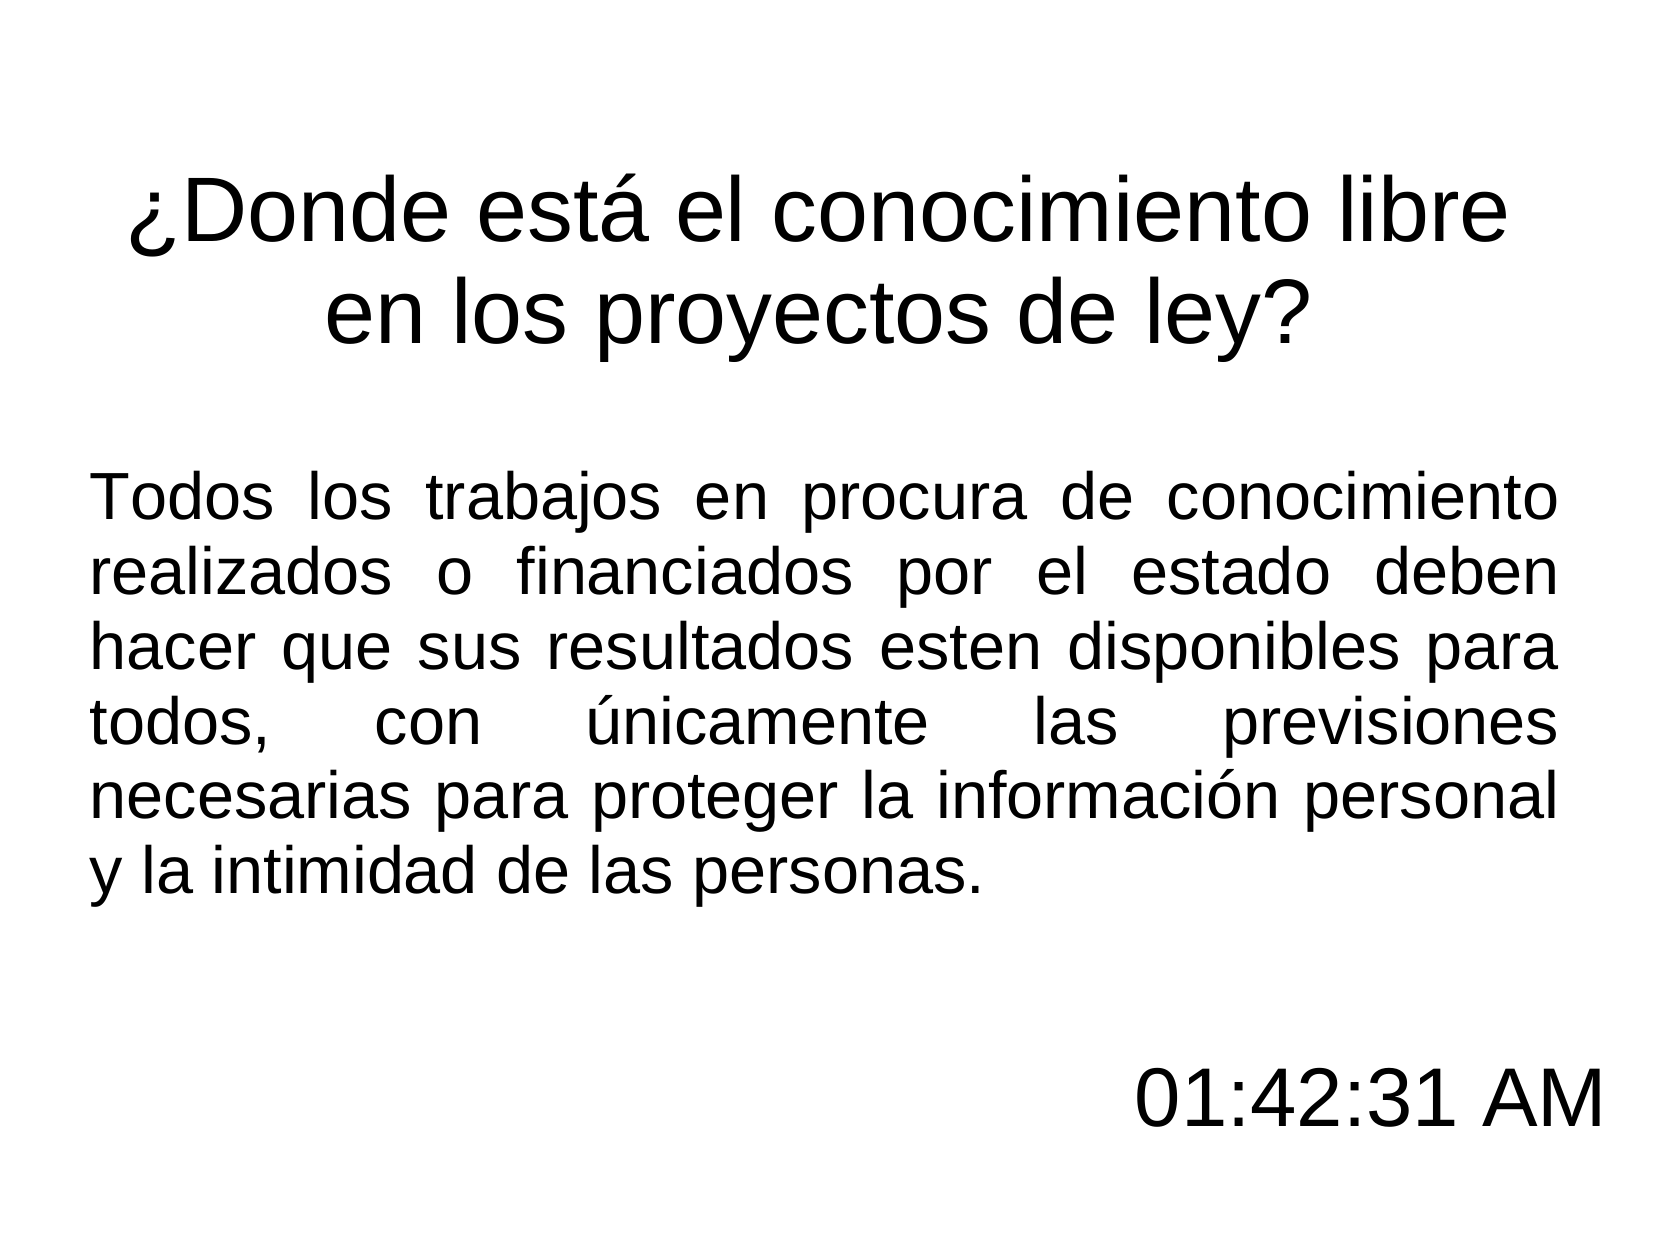

# ¿Donde está el conocimiento libre en los proyectos de ley?
Todos los trabajos en procura de conocimiento realizados o financiados por el estado deben hacer que sus resultados esten disponibles para todos, con únicamente las previsiones necesarias para proteger la información personal y la intimidad de las personas.
03:12:32 AM